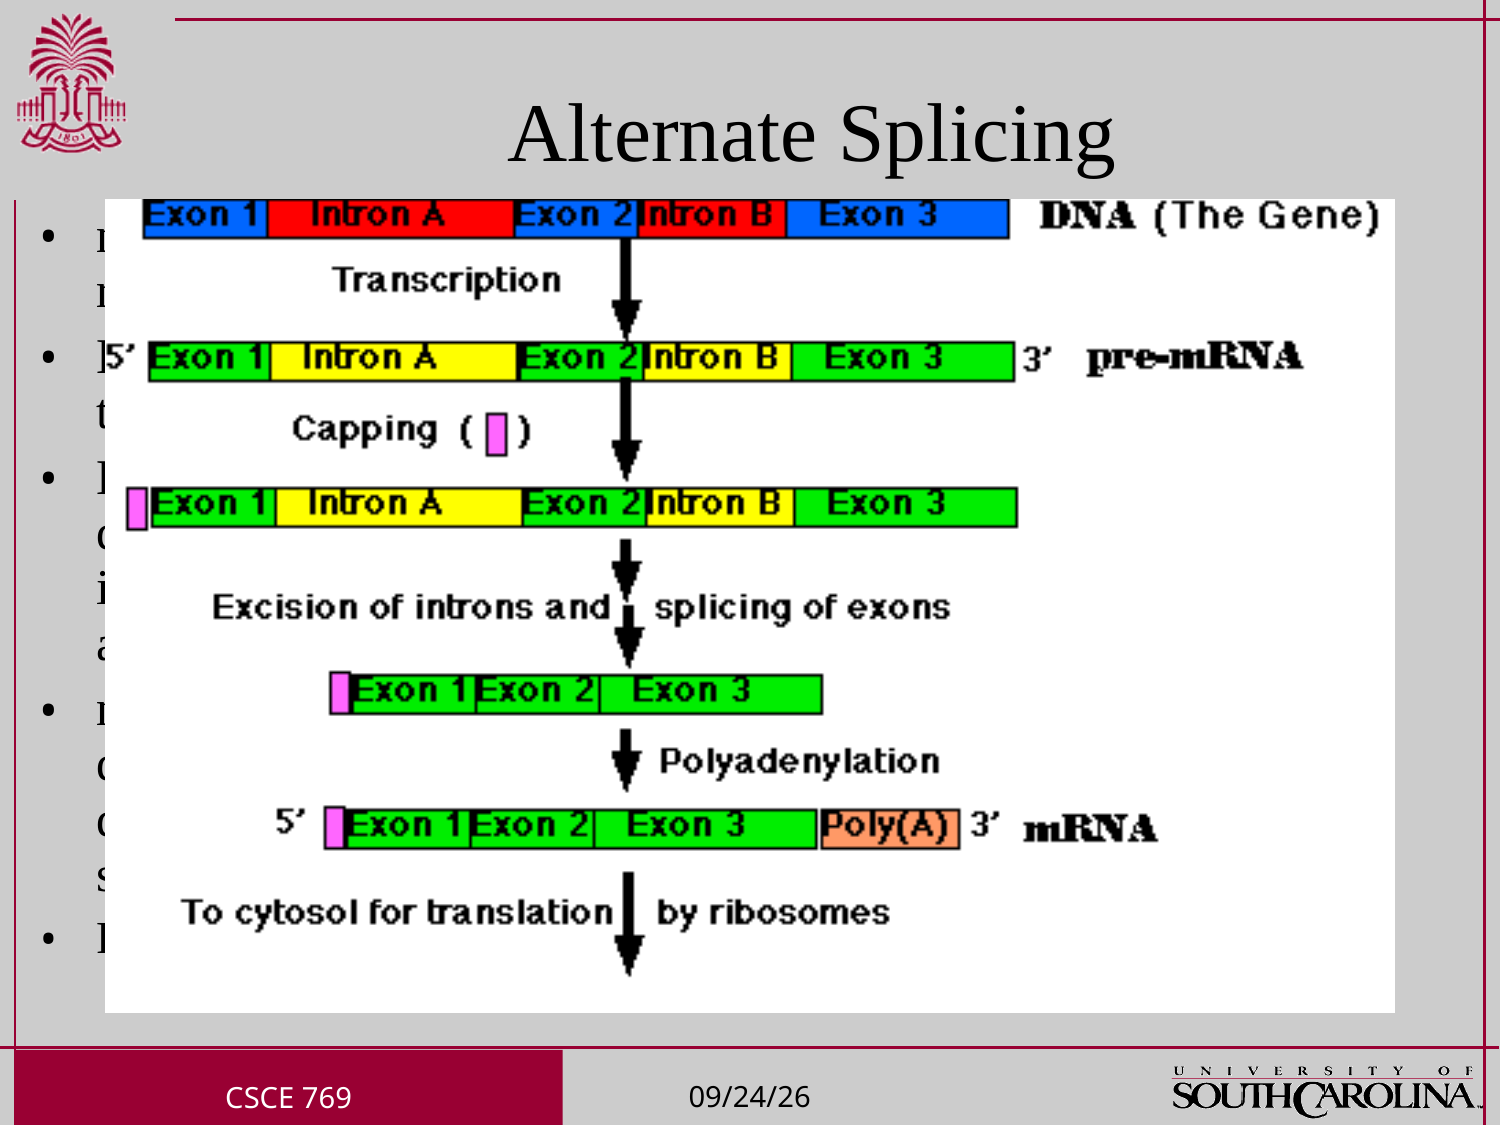

# Alternate Splicing
mRNA of eukaryotes have mixed regions named introns and exons
Before mRNA exits the nucleus, the introns are deleted
Different cell types have different criteria for what is intron/exon. This constitutes alternate splicing
mRNA can become a completely different functional proteins in different cells due to alternate splicing
Reference 1, 2, 3